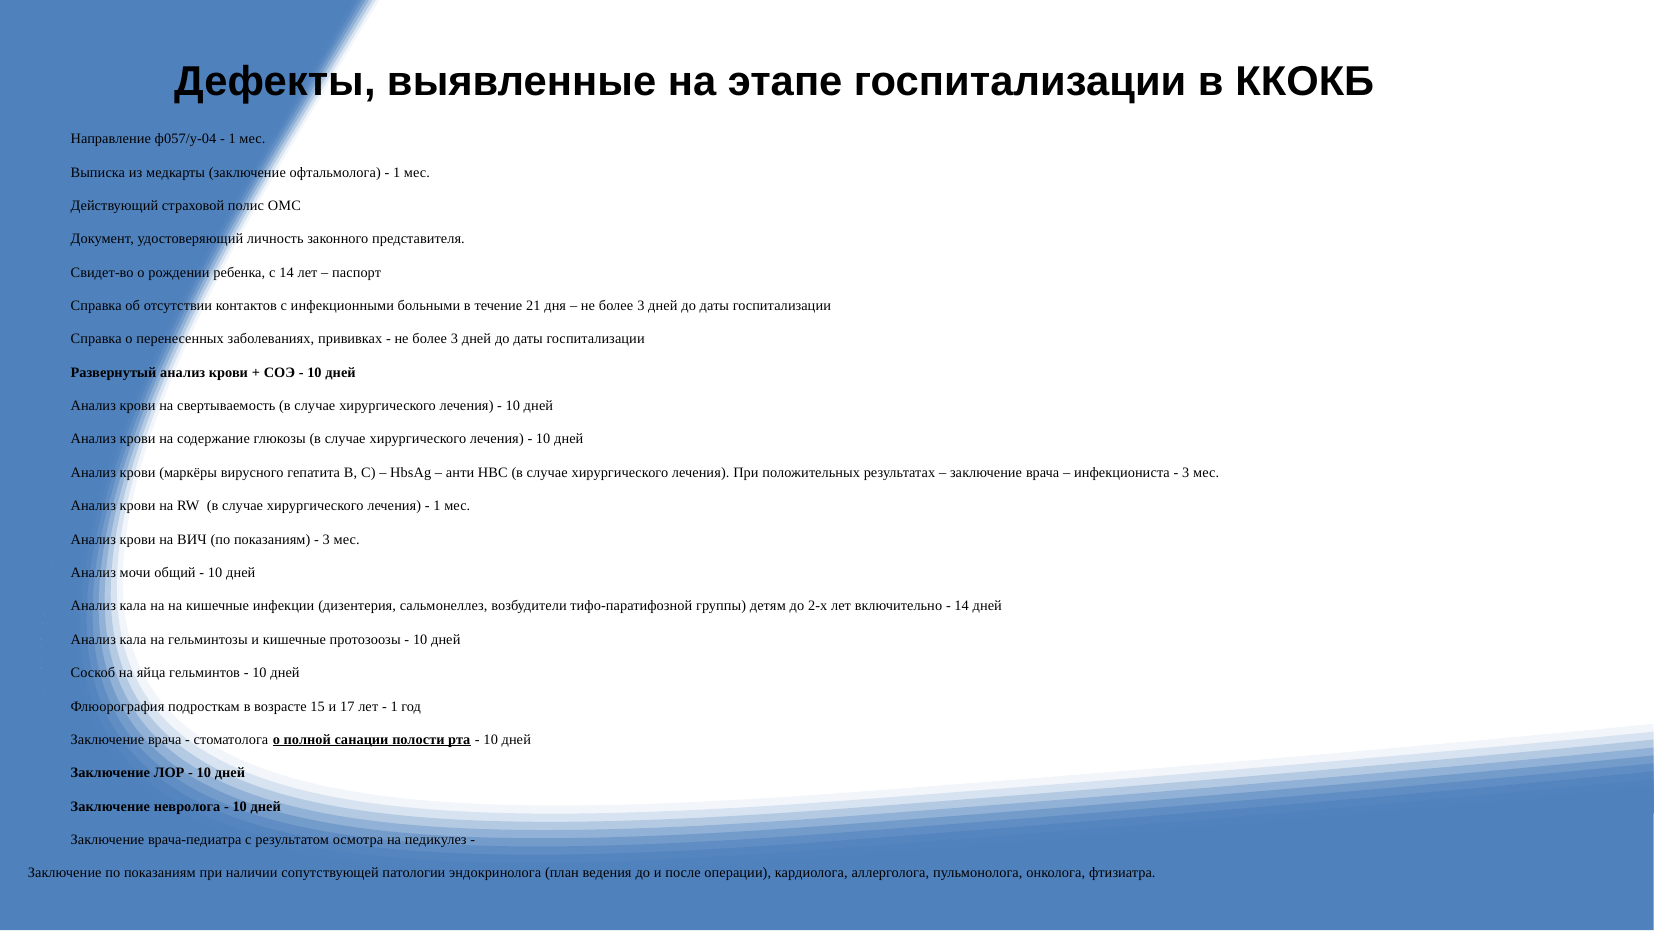

# Дефекты, выявленные на этапе госпитализации в ККОКБ
Направление ф057/у-04 - 1 мес.
Выписка из медкарты (заключение офтальмолога) - 1 мес.
Действующий страховой полис ОМС
Документ, удостоверяющий личность законного представителя.
Свидет-во о рождении ребенка, с 14 лет – паспорт
Справка об отсутствии контактов с инфекционными больными в течение 21 дня – не более 3 дней до даты госпитализации
Справка о перенесенных заболеваниях, прививках - не более 3 дней до даты госпитализации
Развернутый анализ крови + СОЭ - 10 дней
Анализ крови на свертываемость (в случае хирургического лечения) - 10 дней
Анализ крови на содержание глюкозы (в случае хирургического лечения) - 10 дней
Анализ крови (маркёры вирусного гепатита В, С) – HbsAg – анти НВС (в случае хирургического лечения). При положительных результатах – заключение врача – инфекциониста - 3 мес.
Анализ крови на RW (в случае хирургического лечения) - 1 мес.
Анализ крови на ВИЧ (по показаниям) - 3 мес.
Анализ мочи общий - 10 дней
Анализ кала на на кишечные инфекции (дизентерия, сальмонеллез, возбудители тифо-паратифозной группы) детям до 2-х лет включительно - 14 дней
Анализ кала на гельминтозы и кишечные протозоозы - 10 дней
Соскоб на яйца гельминтов - 10 дней
Флюорография подросткам в возрасте 15 и 17 лет - 1 год
Заключение врача - стоматолога о полной санации полости рта - 10 дней
Заключение ЛОР - 10 дней
Заключение невролога - 10 дней
Заключение врача-педиатра с результатом осмотра на педикулез -
Заключение по показаниям при наличии сопутствующей патологии эндокринолога (план ведения до и после операции), кардиолога, аллерголога, пульмонолога, онколога, фтизиатра.